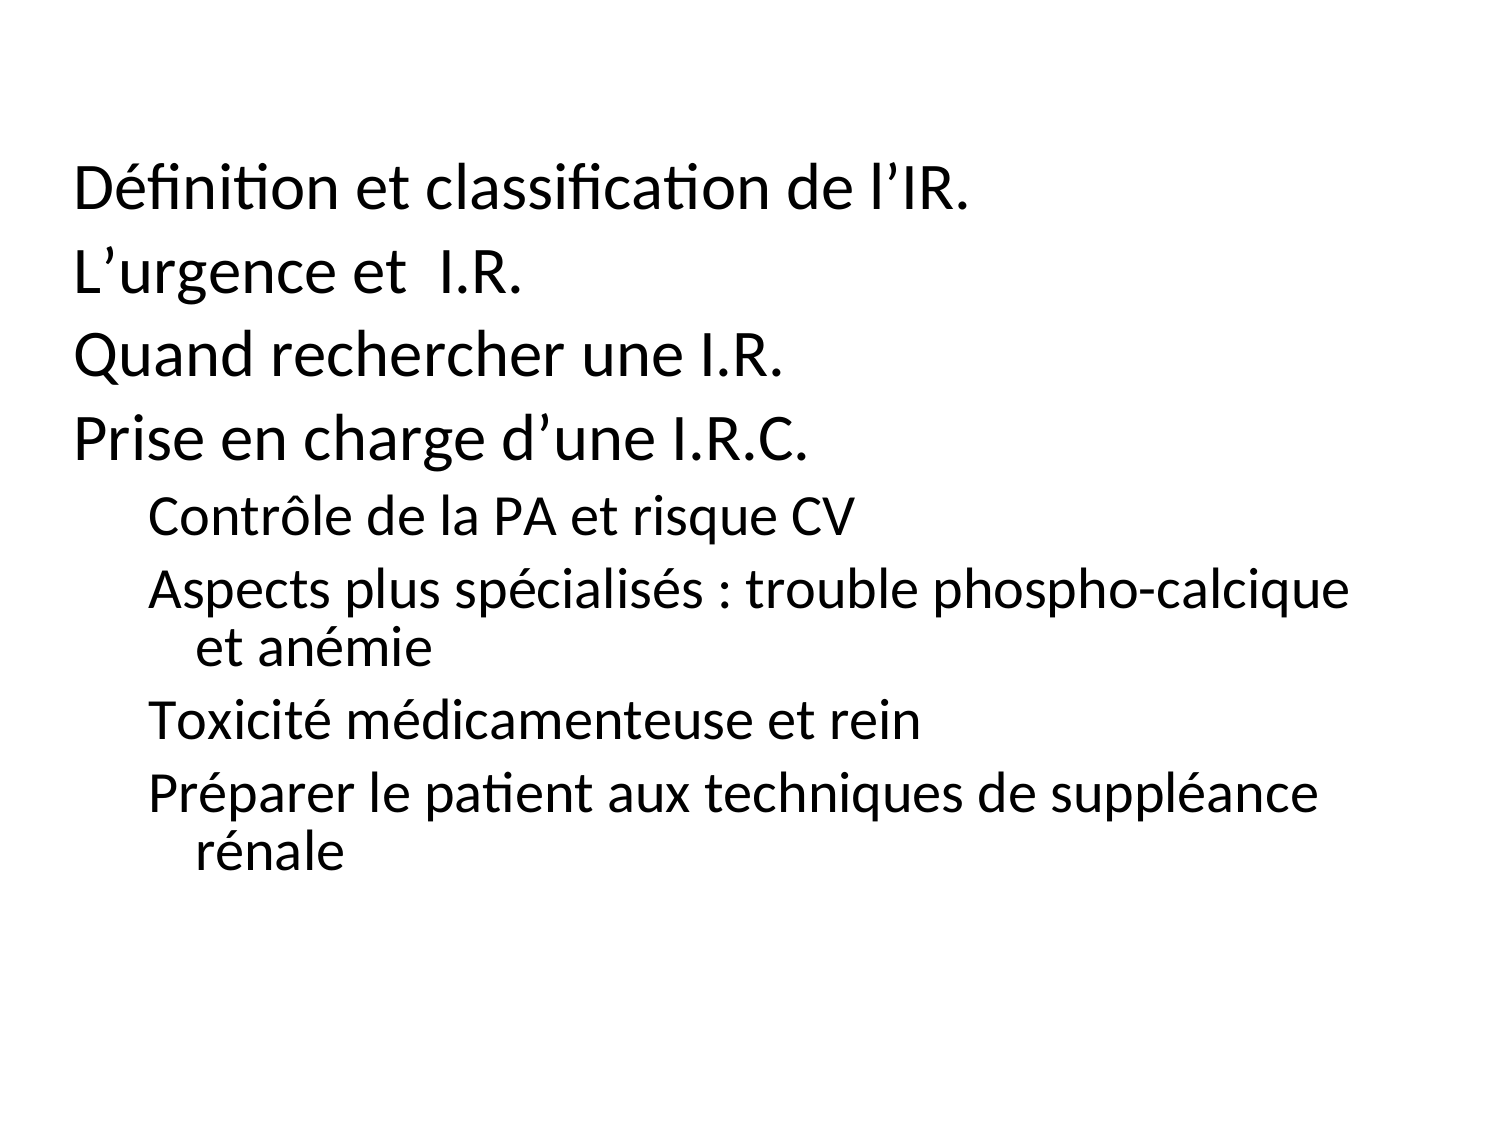

# Définition et classification de l’IR.
L’urgence et I.R.
Quand rechercher une I.R.
Prise en charge d’une I.R.C.
Contrôle de la PA et risque CV
Aspects plus spécialisés : trouble phospho-calcique et anémie
Toxicité médicamenteuse et rein
Préparer le patient aux techniques de suppléance rénale